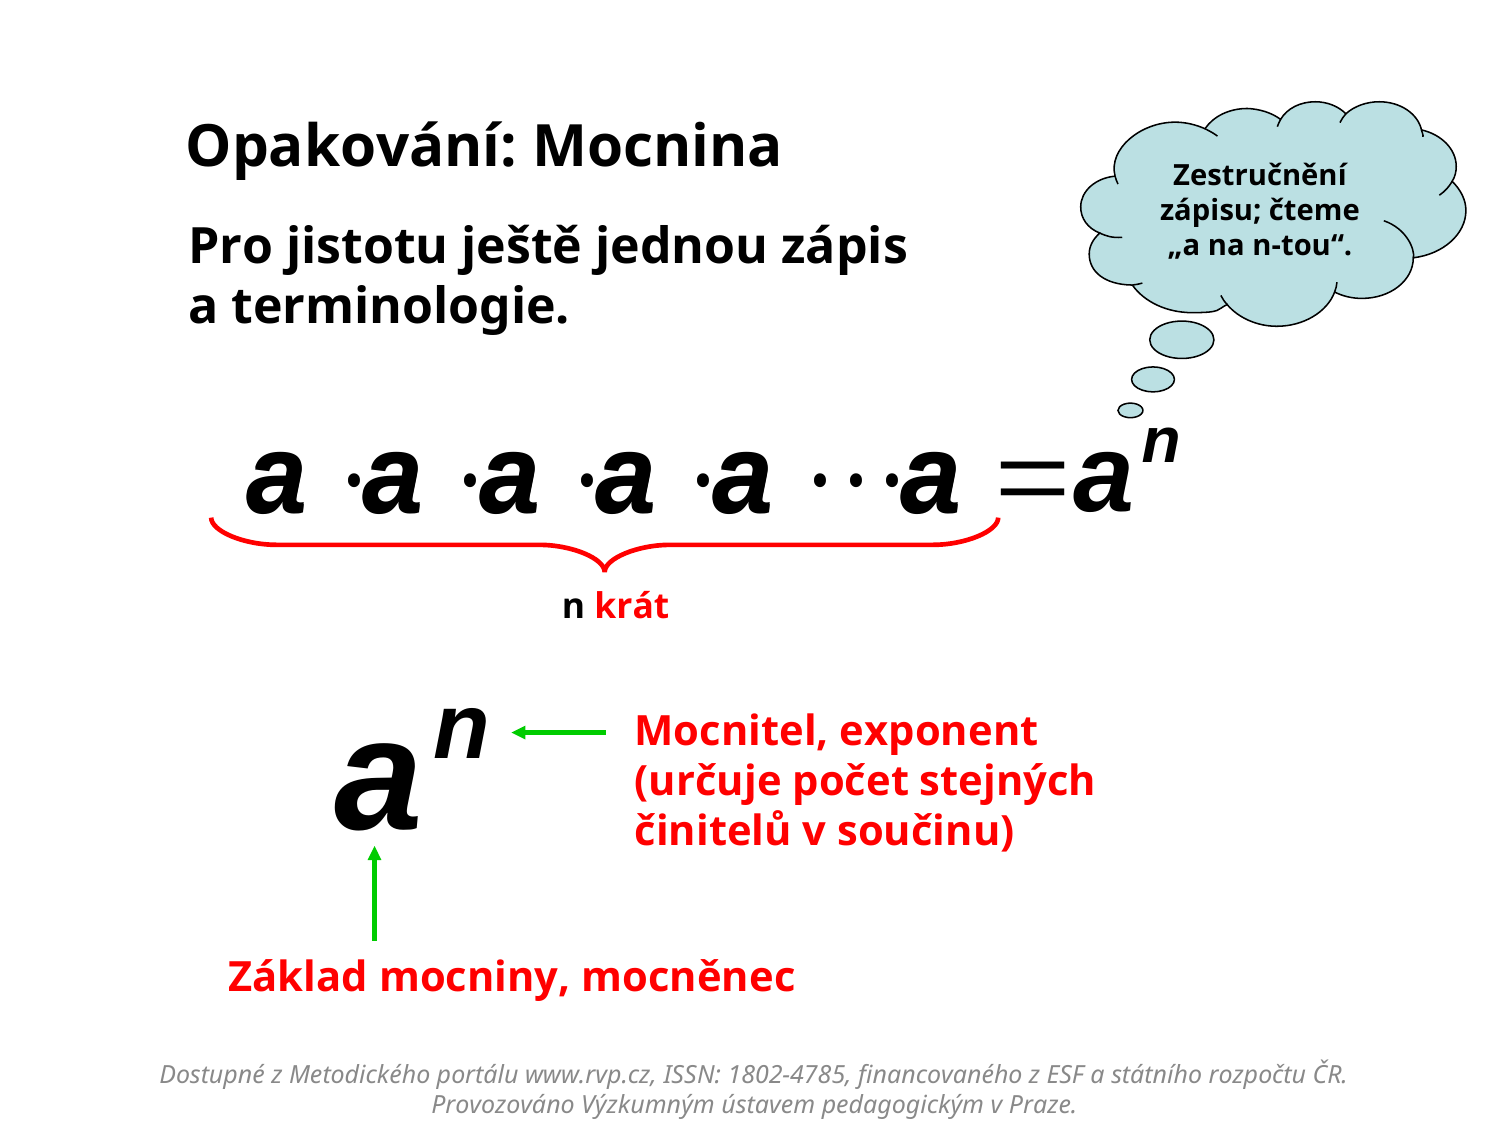

Opakování: Mocnina
Zestručnění zápisu; čteme „a na n-tou“.
Pro jistotu ještě jednou zápis
a terminologie.
n krát
Mocnitel, exponent (určuje počet stejných činitelů v součinu)
Základ mocniny, mocněnec